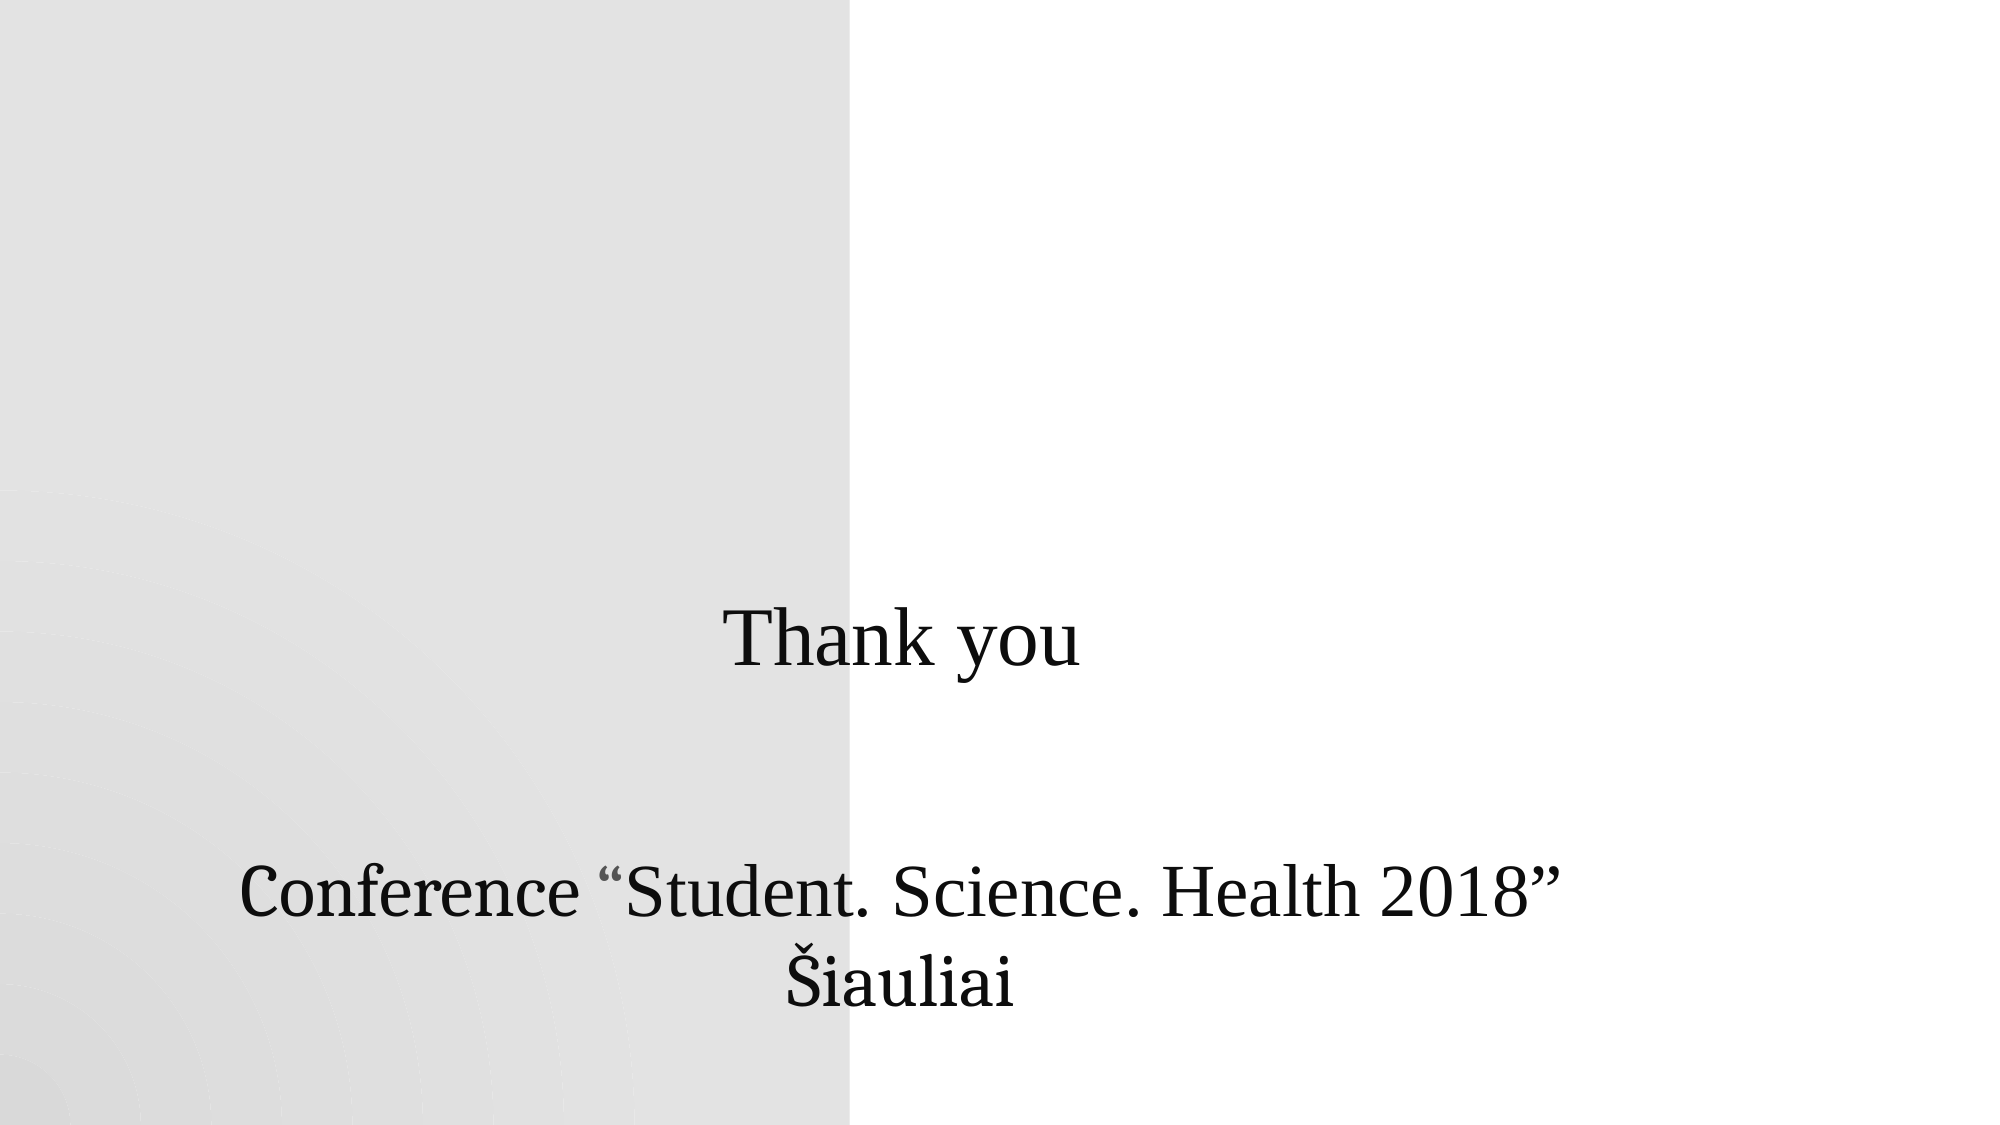

Thank you
Conference “Student. Science. Health 2018”
Šiauliai